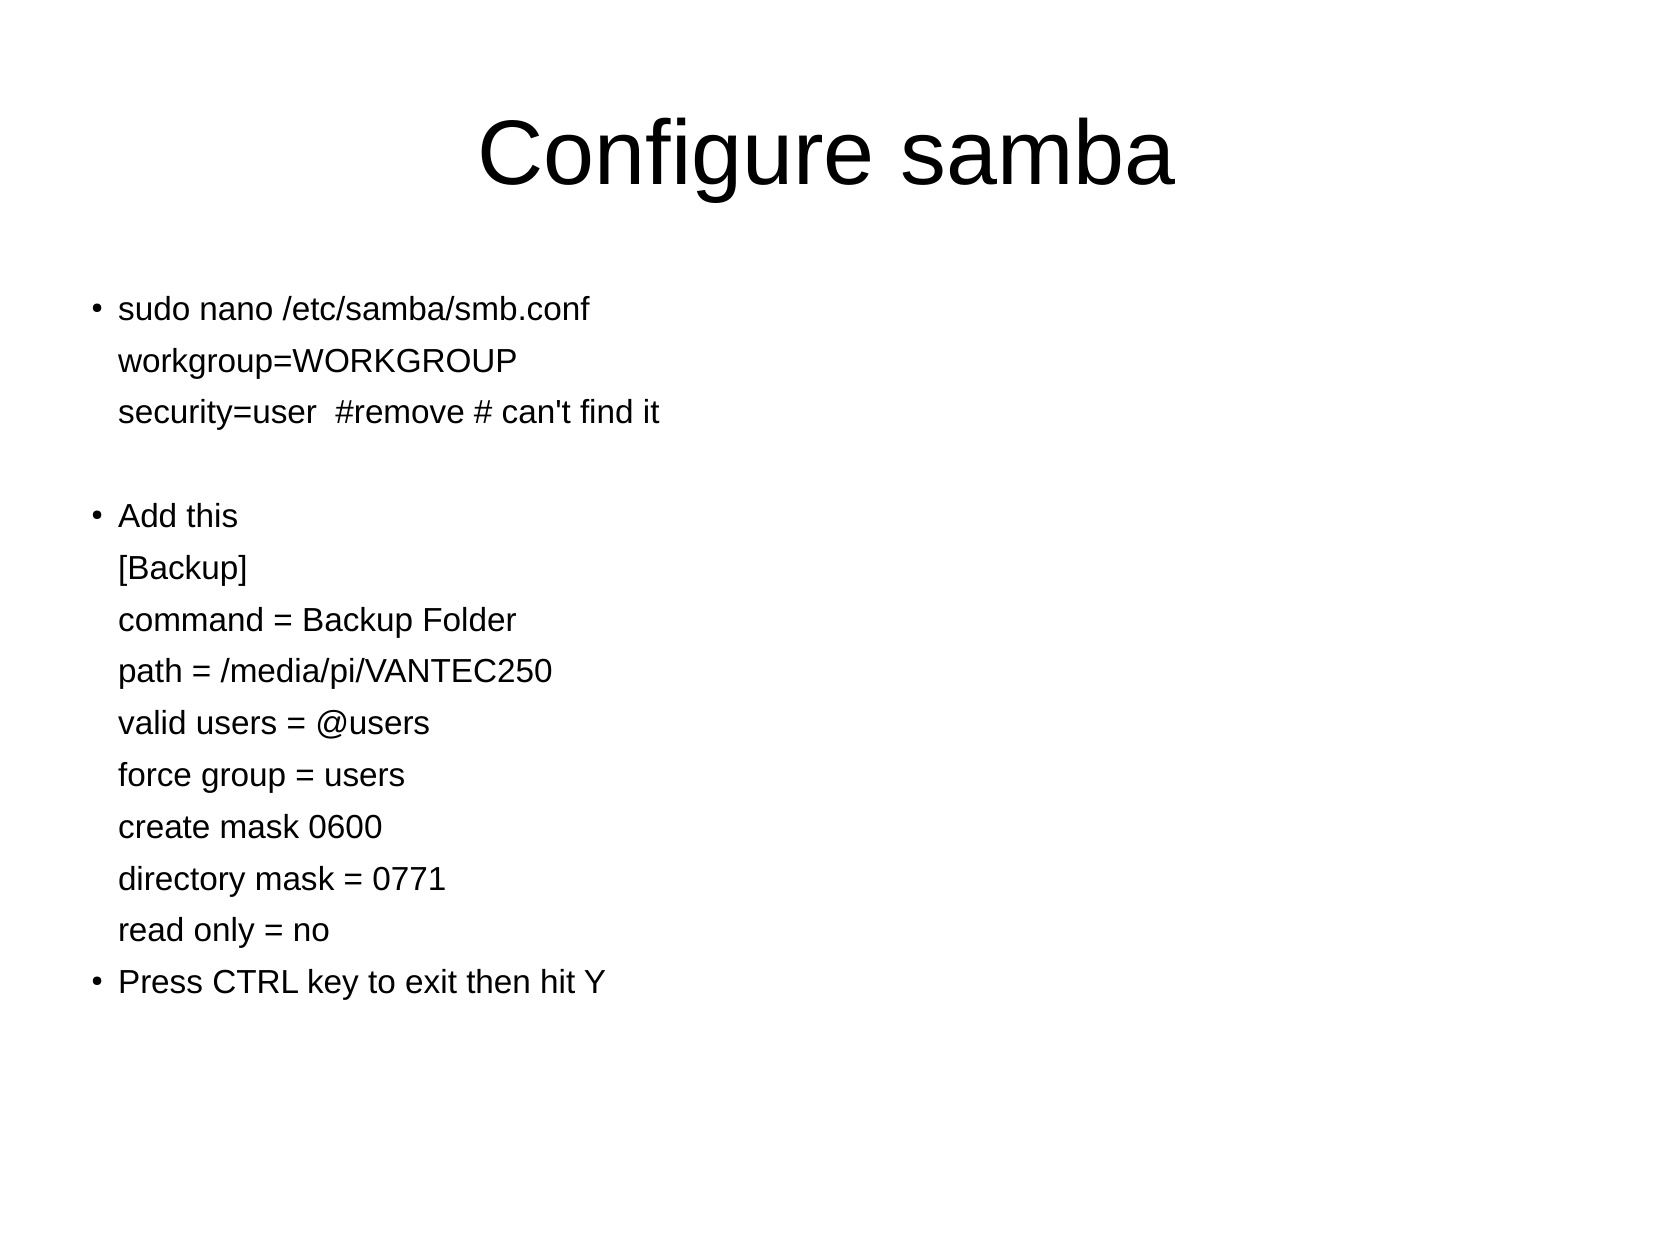

# Configure samba
sudo nano /etc/samba/smb.conf
workgroup=WORKGROUP
security=user #remove # can't find it
Add this
[Backup]
command = Backup Folder
path = /media/pi/VANTEC250
valid users = @users
force group = users
create mask 0600
directory mask = 0771
read only = no
Press CTRL key to exit then hit Y